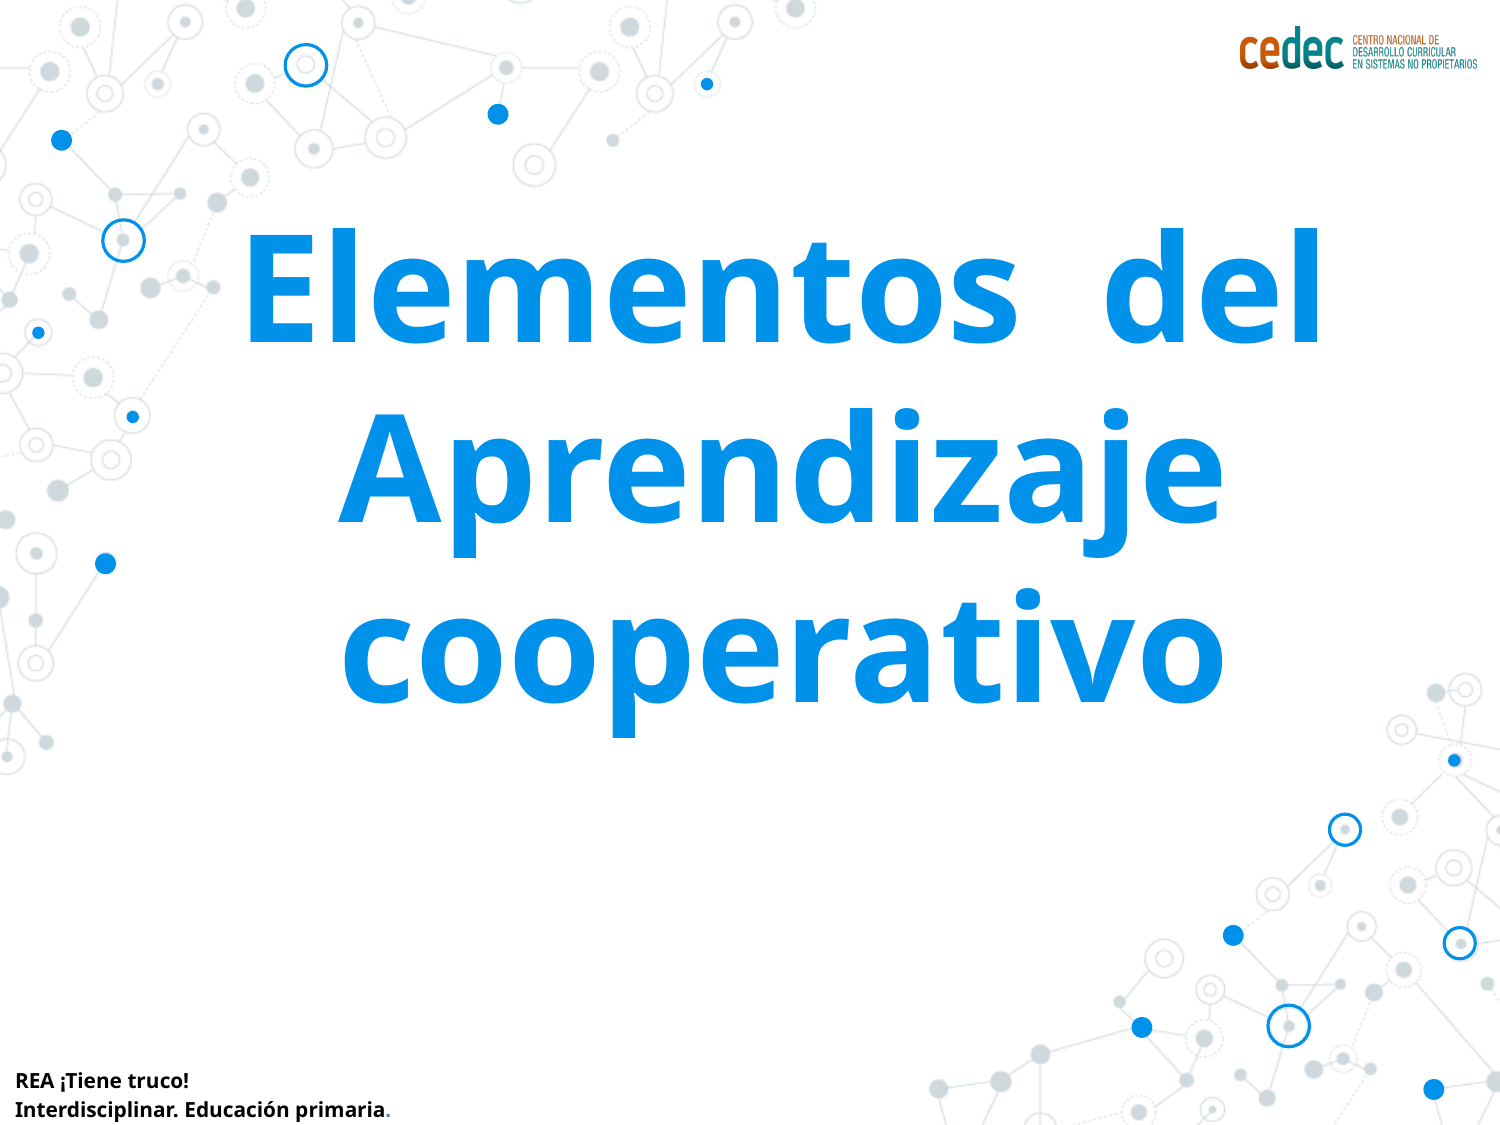

# Elementos del Aprendizaje cooperativo
REA ¡Tiene truco!
Interdisciplinar. Educación primaria.